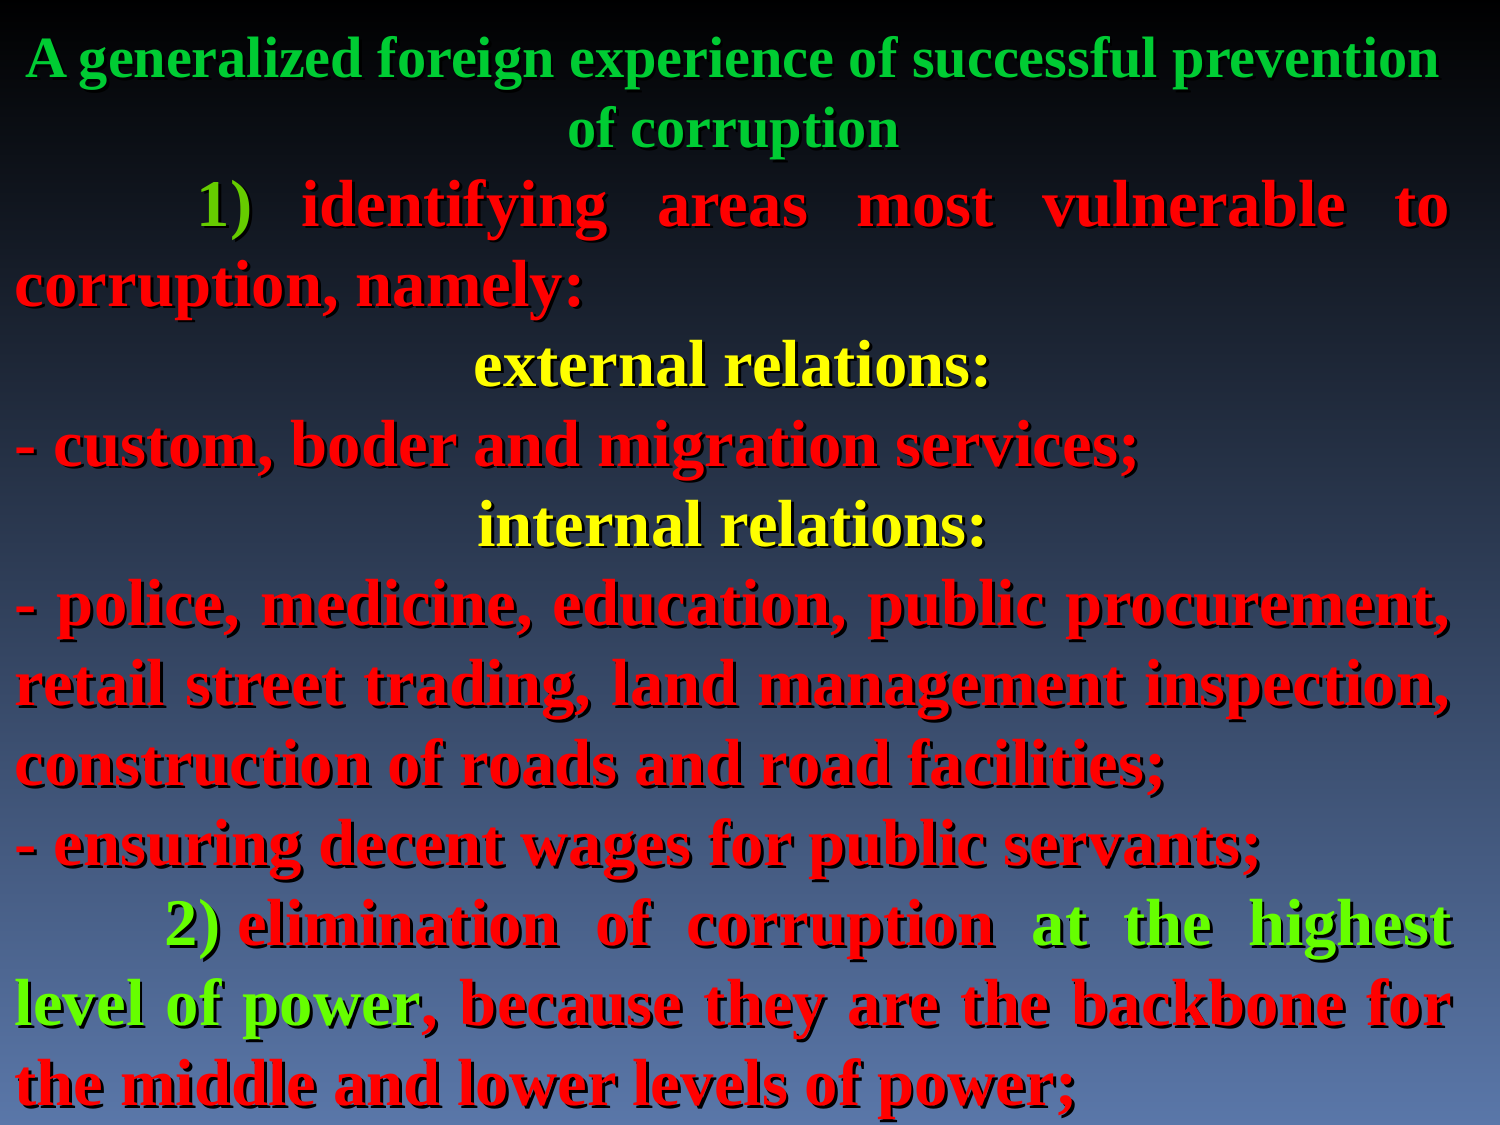

A generalized foreign experience of successful prevention of corruption
 	1) identifying areas most vulnerable to corruption, namely:
external relations:
- custom, boder and migration services;
internal relations:
- police, medicine, education, public procurement, retail street trading, land management inspection, construction of roads and road facilities;
- ensuring decent wages for public servants;
	2) elimination of corruption at the highest level of power, because they are the backbone for the middle and lower levels of power;